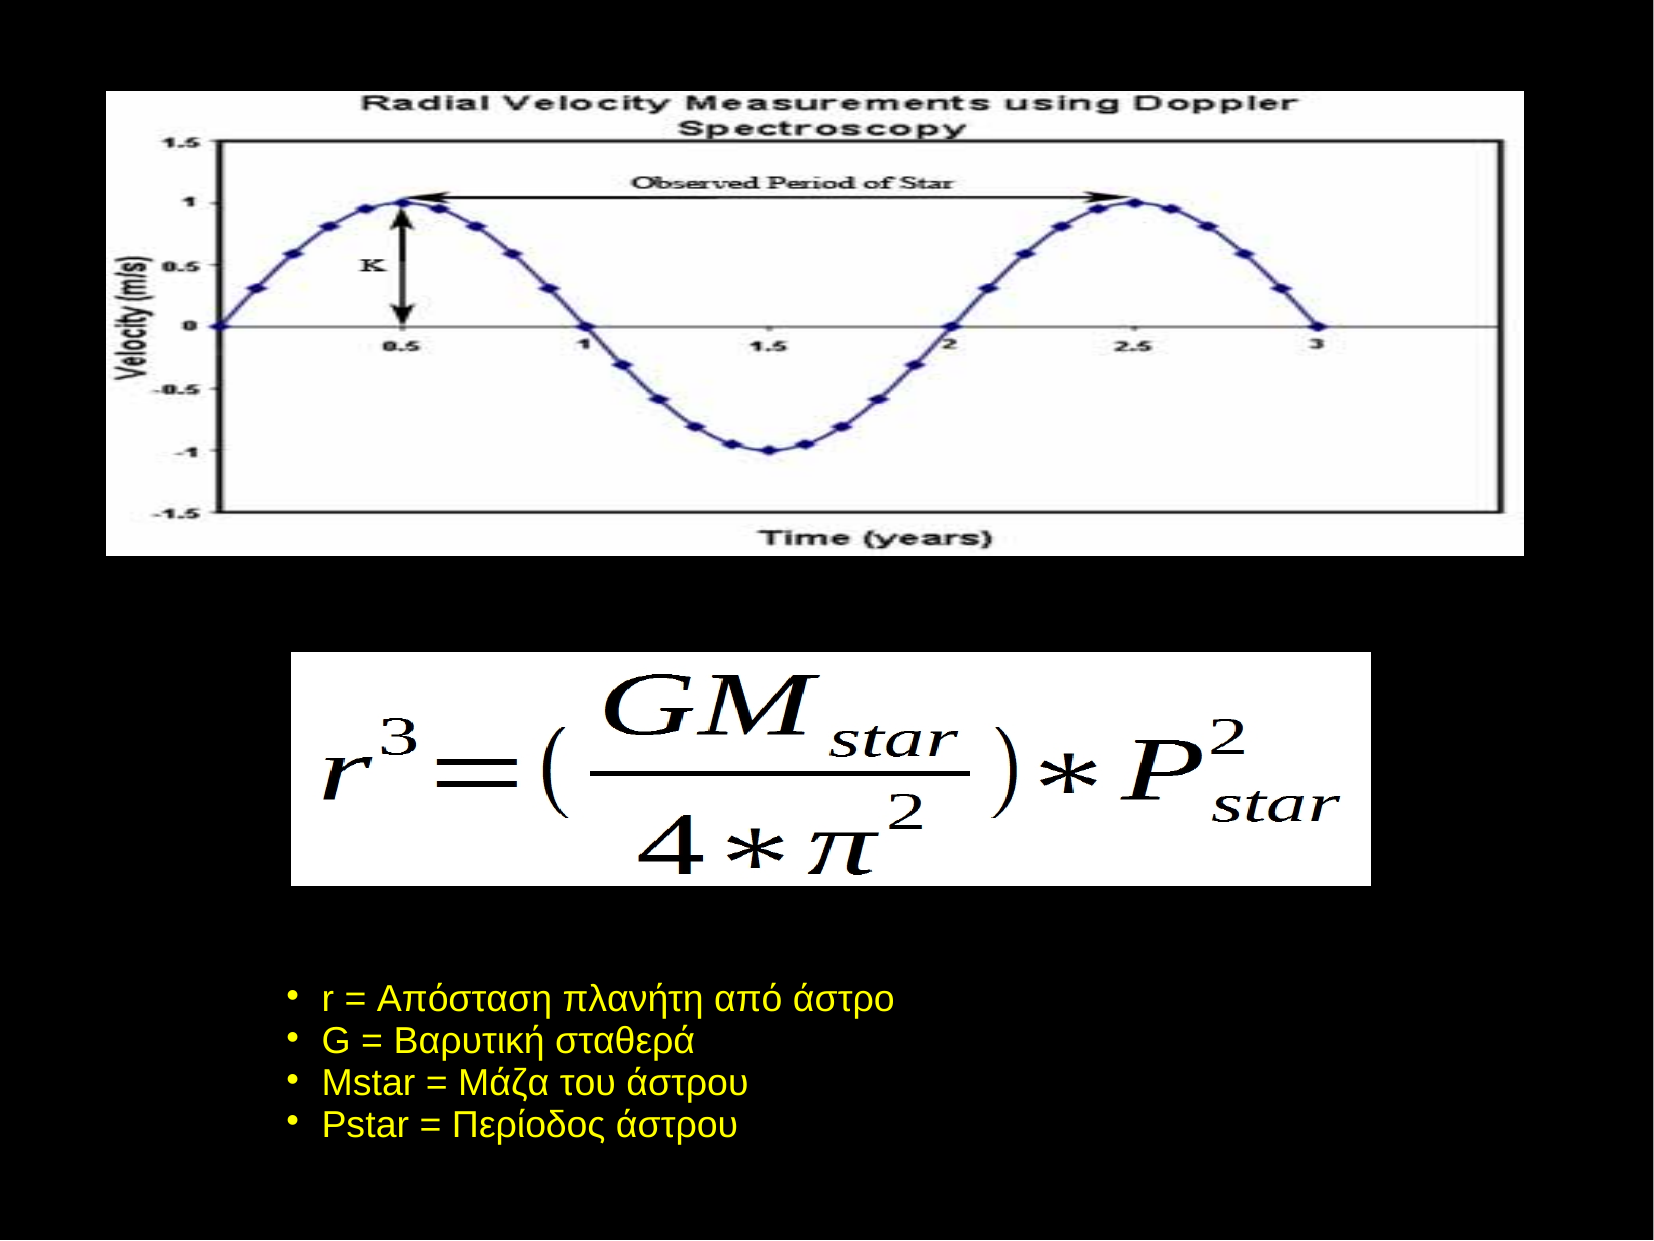

# Διαδικασία (συνέχεια)
r = Απόσταση πλανήτη από άστρο
G = Βαρυτική σταθερά
Mstar = Μάζα του άστρου
Pstar = Περίοδος άστρου